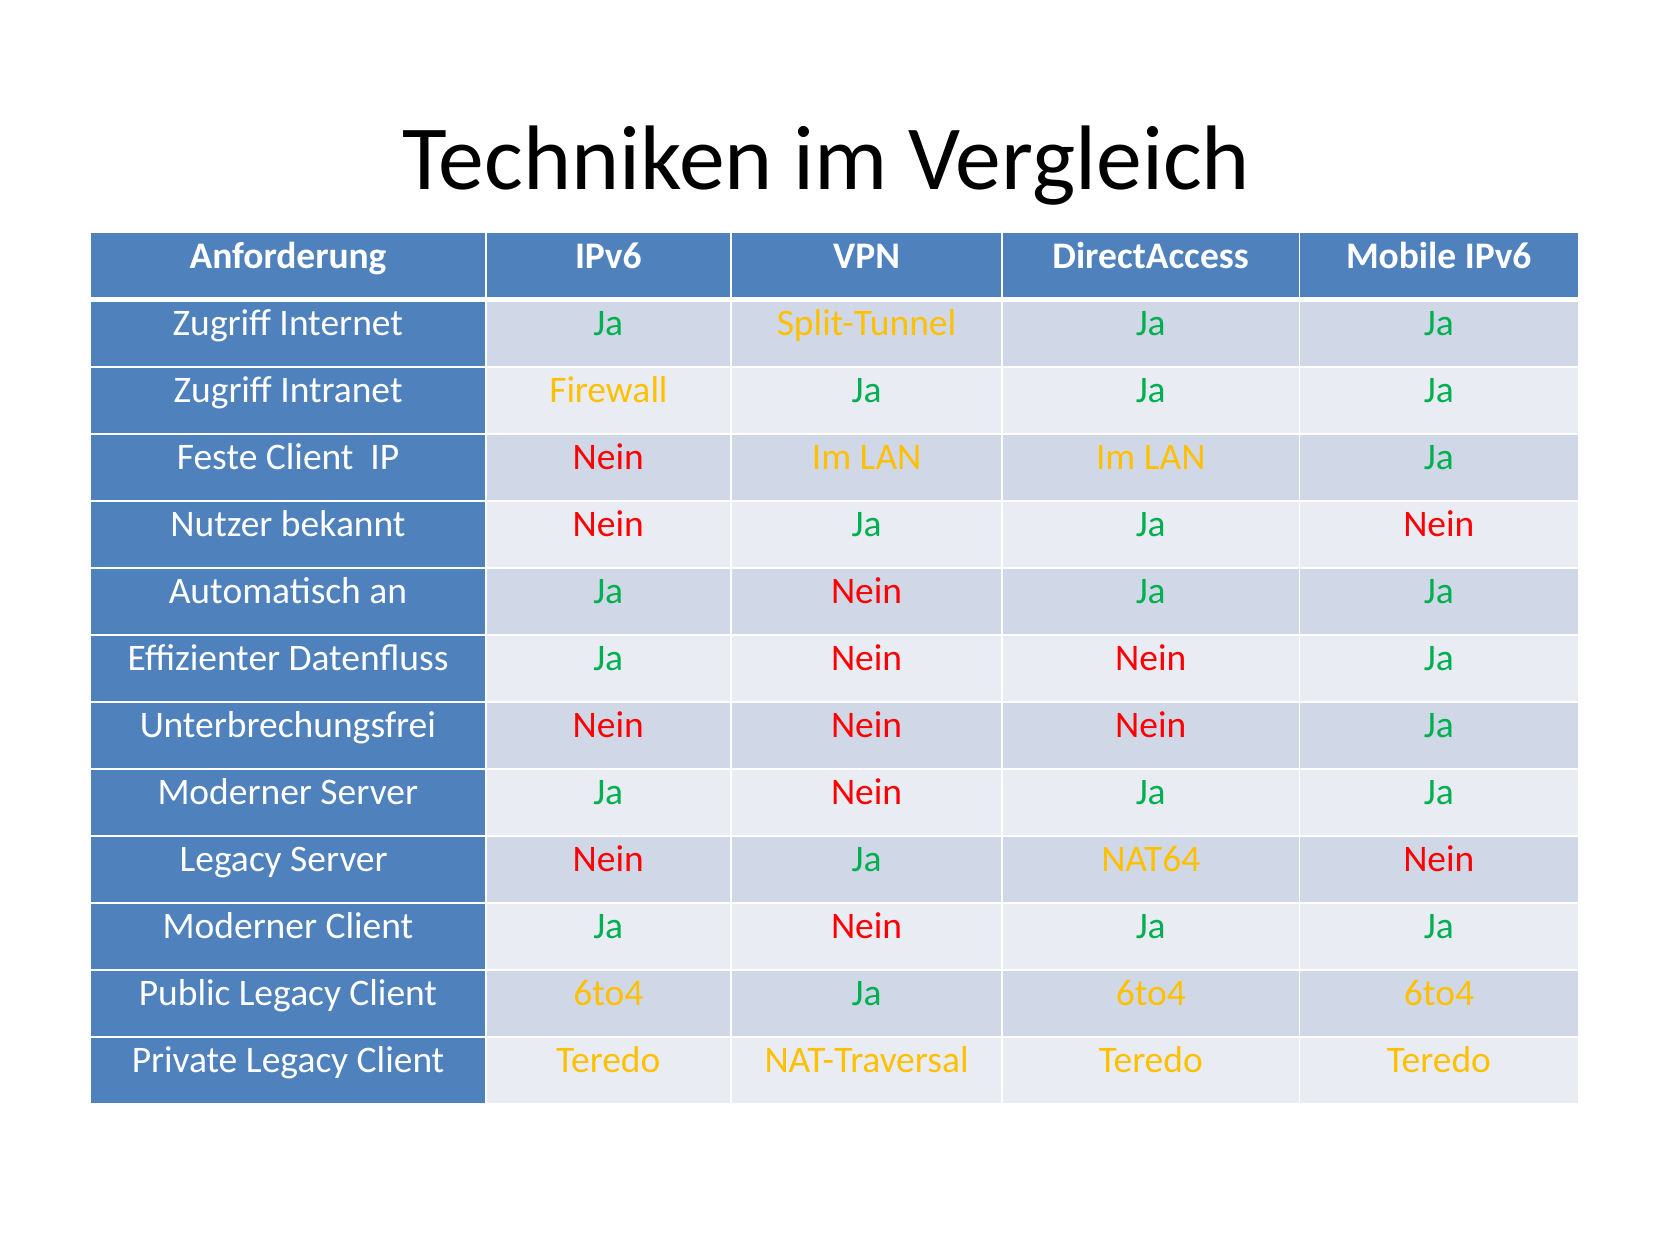

# Techniken im Vergleich
| Anforderung | IPv6 | VPN | DirectAccess | Mobile IPv6 |
| --- | --- | --- | --- | --- |
| Zugriff Internet | Ja | Split-Tunnel | Ja | Ja |
| Zugriff Intranet | Firewall | Ja | Ja | Ja |
| Feste Client IP | Nein | Im LAN | Im LAN | Ja |
| Nutzer bekannt | Nein | Ja | Ja | Nein |
| Automatisch an | Ja | Nein | Ja | Ja |
| Effizienter Datenfluss | Ja | Nein | Nein | Ja |
| Unterbrechungsfrei | Nein | Nein | Nein | Ja |
| Moderner Server | Ja | Nein | Ja | Ja |
| Legacy Server | Nein | Ja | NAT64 | Nein |
| Moderner Client | Ja | Nein | Ja | Ja |
| Public Legacy Client | 6to4 | Ja | 6to4 | 6to4 |
| Private Legacy Client | Teredo | NAT-Traversal | Teredo | Teredo |